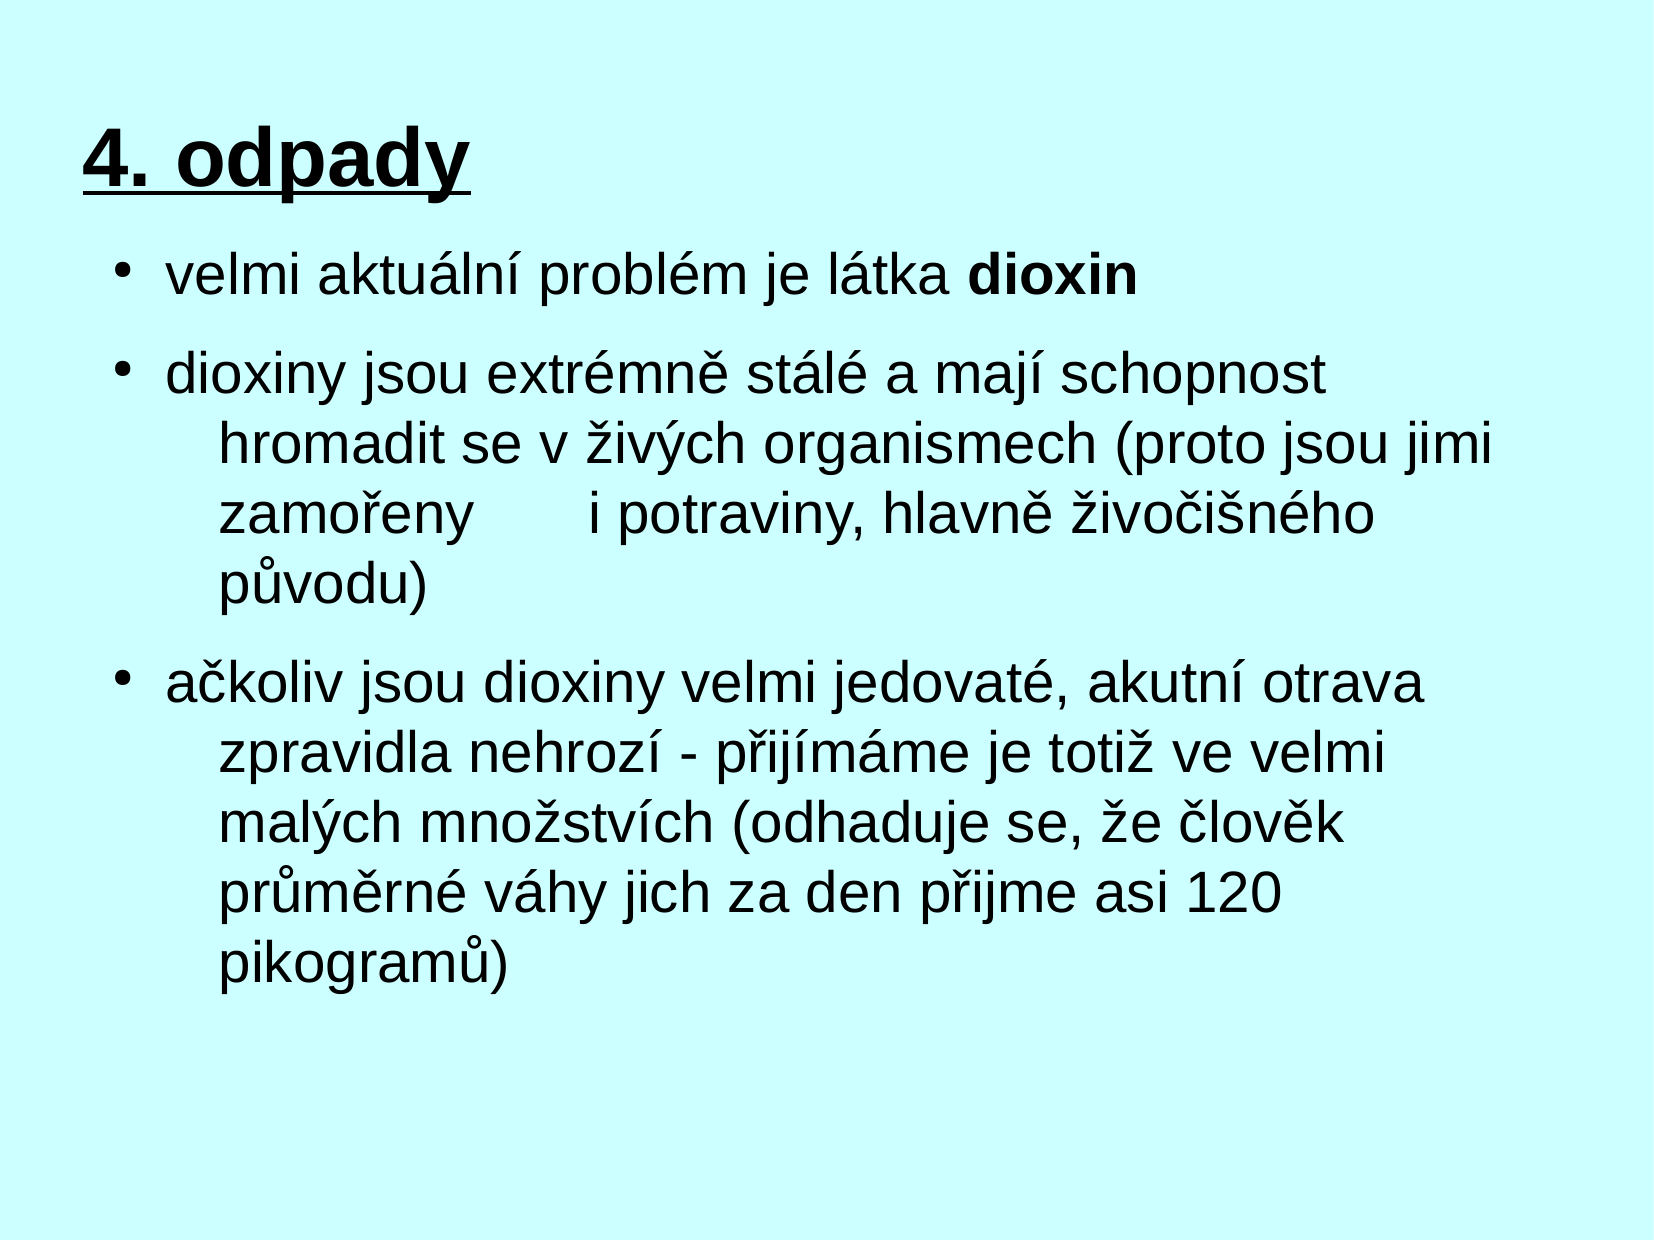

# 4. odpady
velmi aktuální problém je látka dioxin
dioxiny jsou extrémně stálé a mají schopnost hromadit se v živých organismech (proto jsou jimi zamořeny i potraviny, hlavně živočišného původu)
ačkoliv jsou dioxiny velmi jedovaté, akutní otrava zpravidla nehrozí - přijímáme je totiž ve velmi malých množstvích (odhaduje se, že člověk průměrné váhy jich za den přijme asi 120 pikogramů)